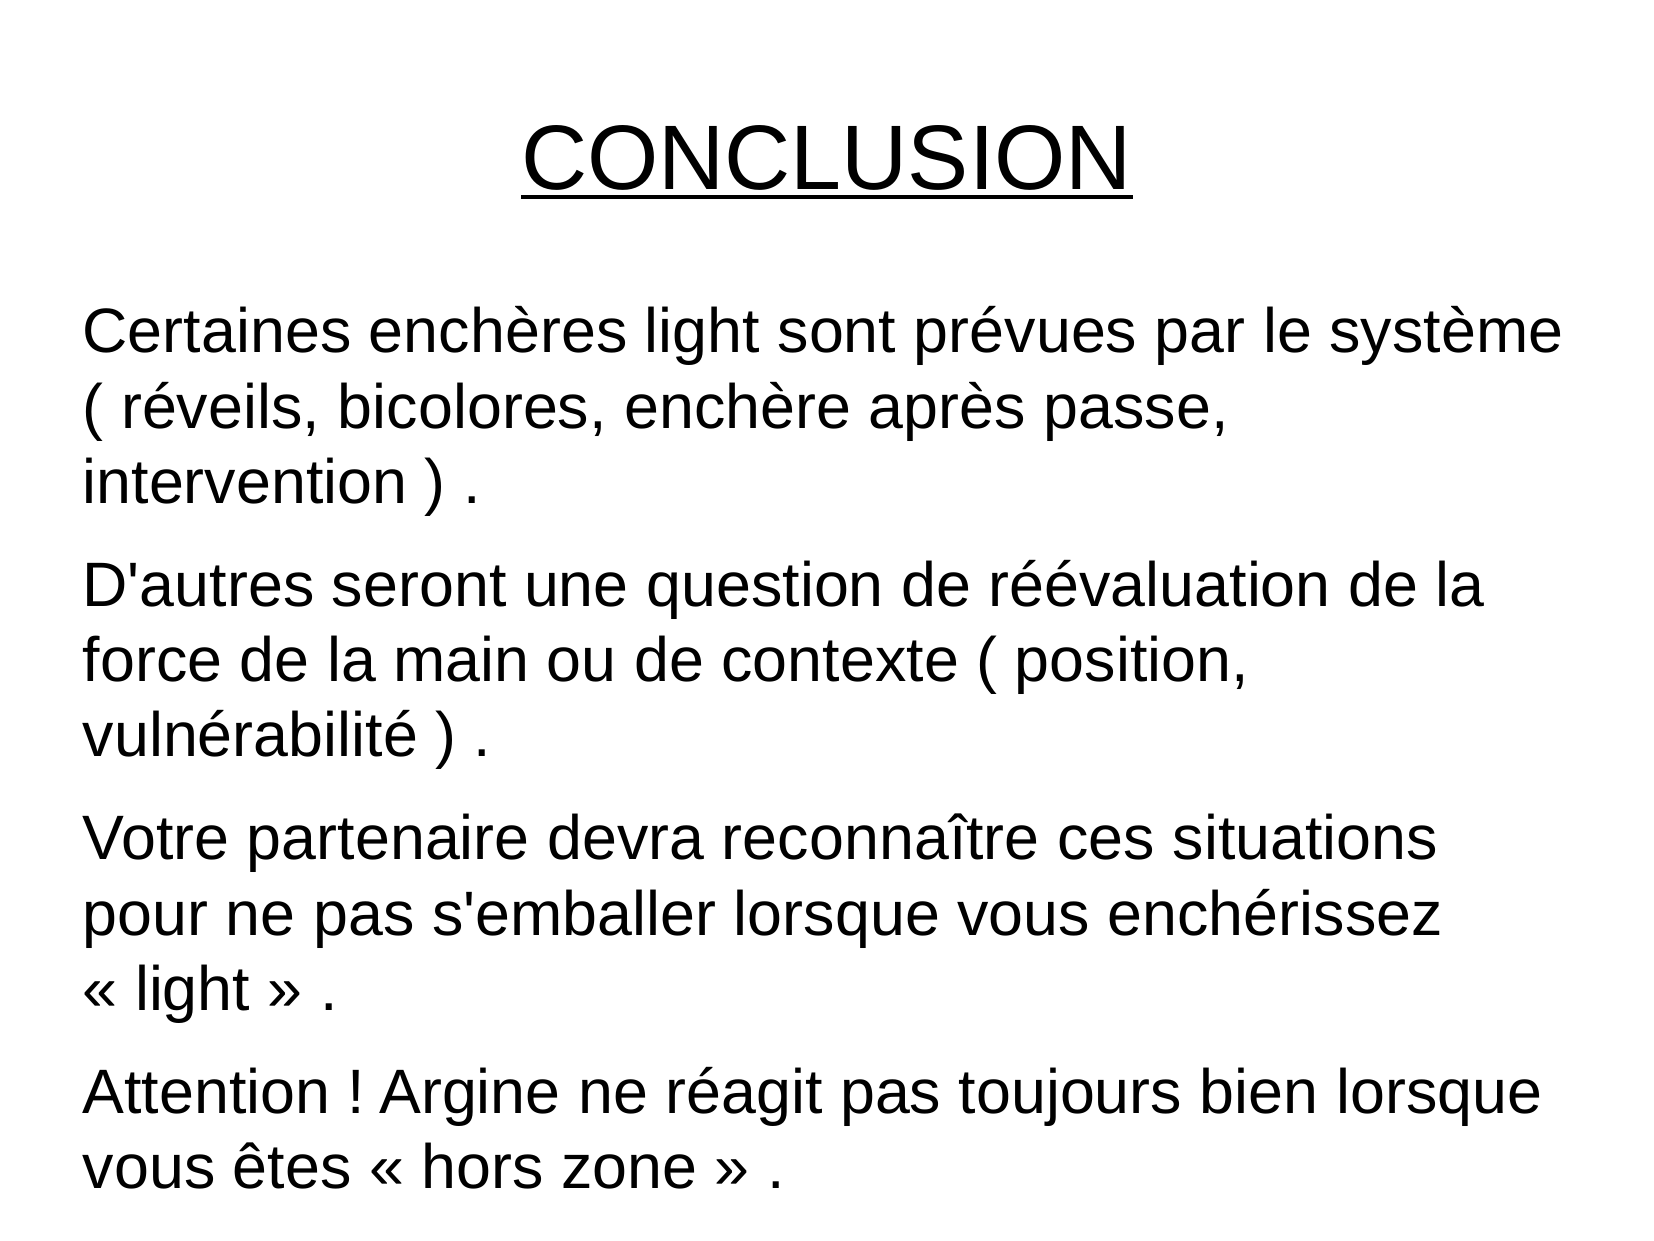

# CONCLUSION
Certaines enchères light sont prévues par le système ( réveils, bicolores, enchère après passe, intervention ) .
D'autres seront une question de réévaluation de la force de la main ou de contexte ( position, vulnérabilité ) .
Votre partenaire devra reconnaître ces situations pour ne pas s'emballer lorsque vous enchérissez « light » .
Attention ! Argine ne réagit pas toujours bien lorsque vous êtes « hors zone » .